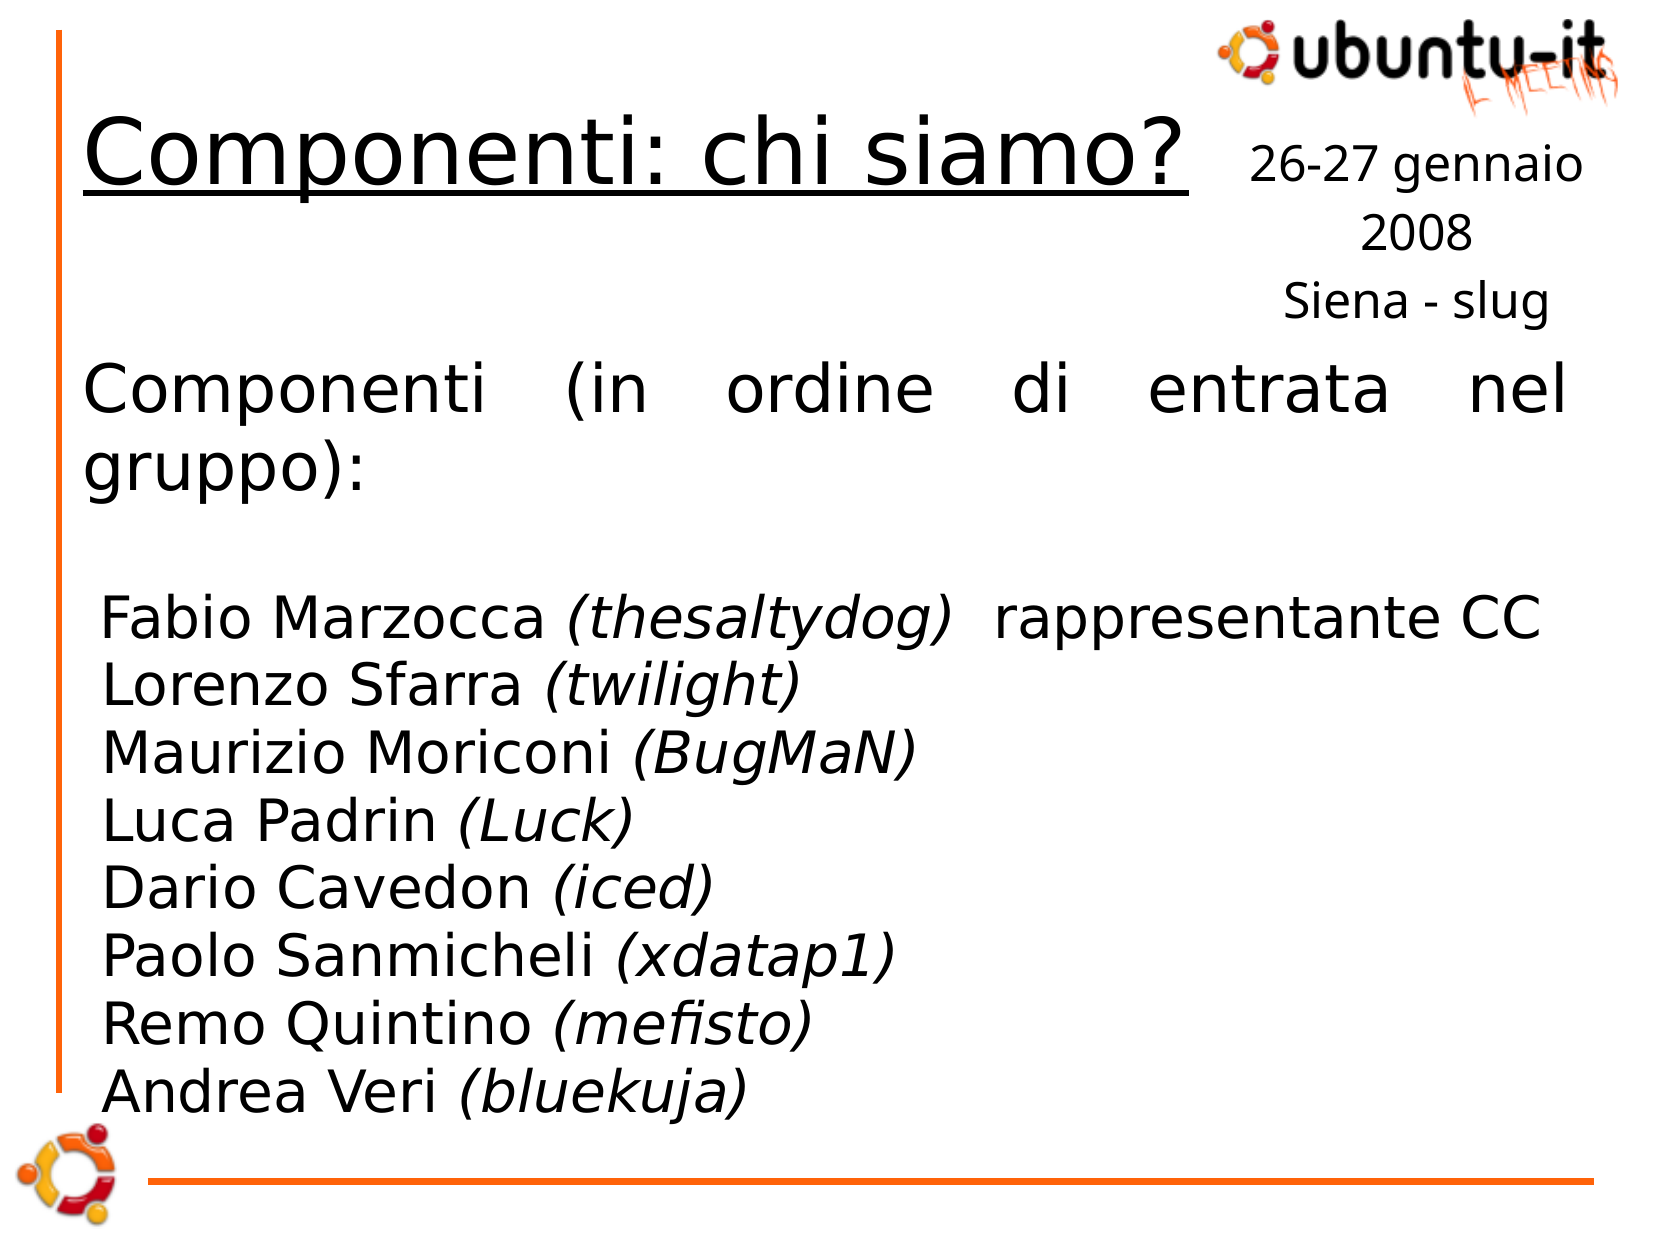

# Componenti: chi siamo?
Componenti (in ordine di entrata nel gruppo):
 Fabio Marzocca (thesaltydog) rappresentante CC
 Lorenzo Sfarra (twilight)
 Maurizio Moriconi (BugMaN)
 Luca Padrin (Luck)
 Dario Cavedon (iced)
 Paolo Sanmicheli (xdatap1)
 Remo Quintino (mefisto)
 Andrea Veri (bluekuja)